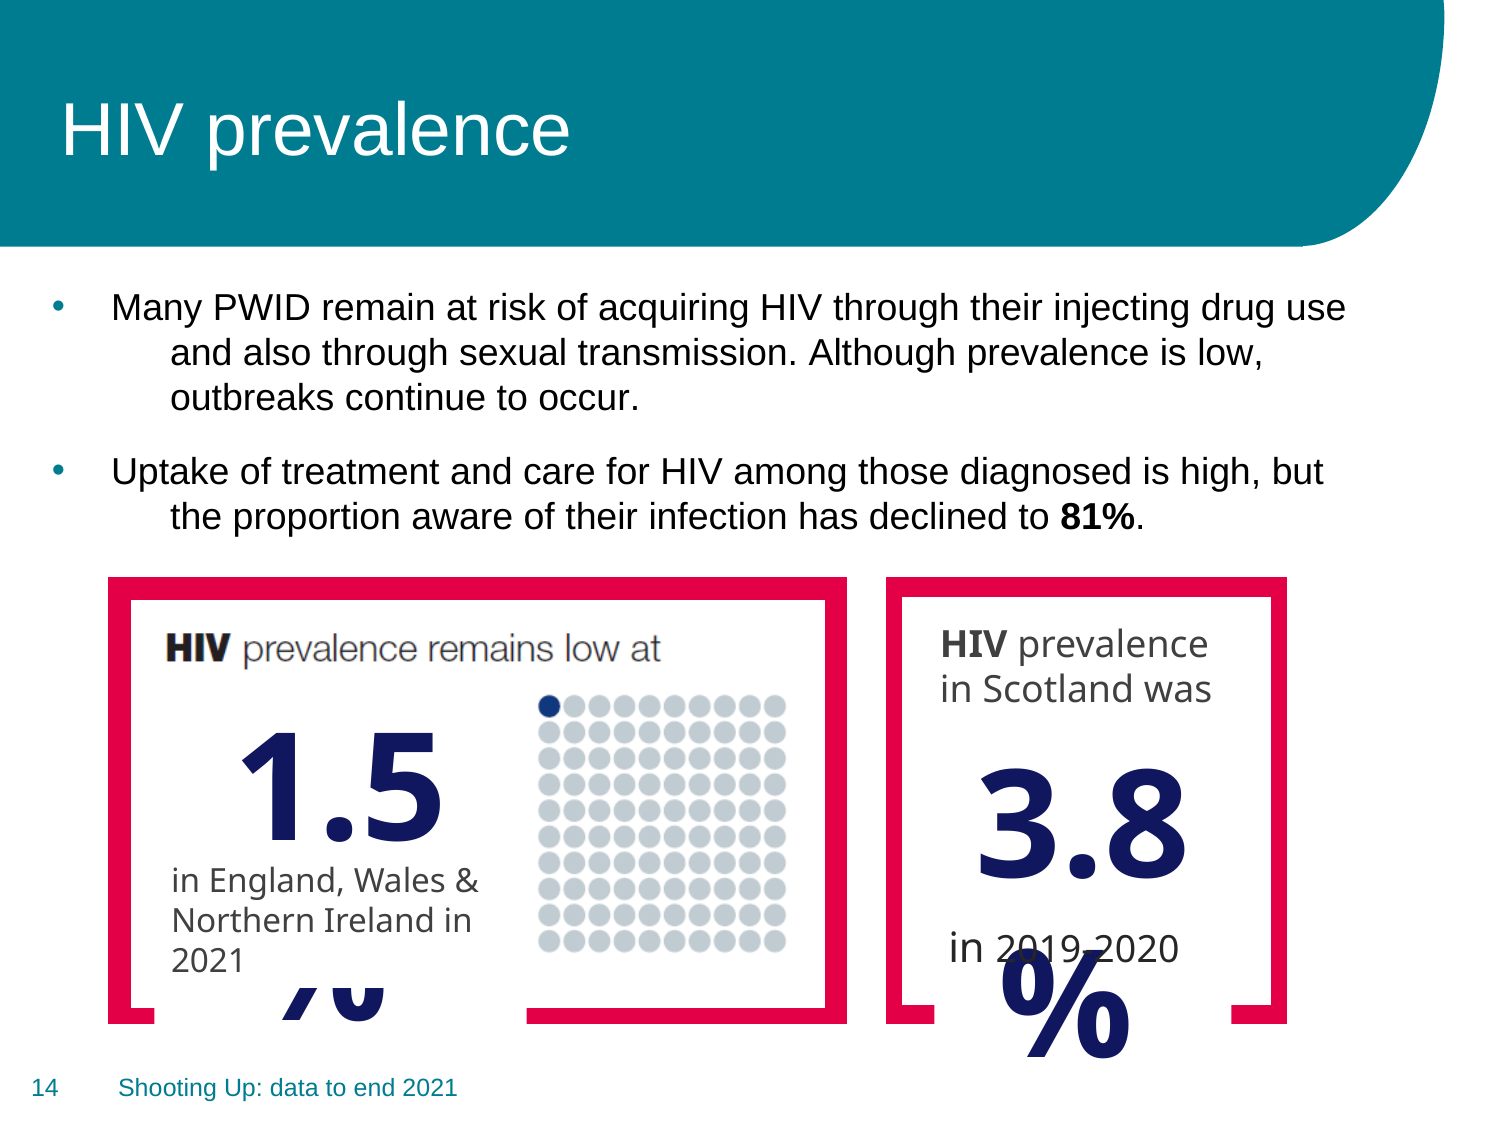

# HIV prevalence
Many PWID remain at risk of acquiring HIV through their injecting drug use and also through sexual transmission. Although prevalence is low, outbreaks continue to occur.
Uptake of treatment and care for HIV among those diagnosed is high, but the proportion aware of their infection has declined to 81%.
1.5%
in England, Wales & Northern Ireland in 2021
HIV prevalence in Scotland was
3.8%
in 2019-2020
7
Shooting Up: data to end 2021